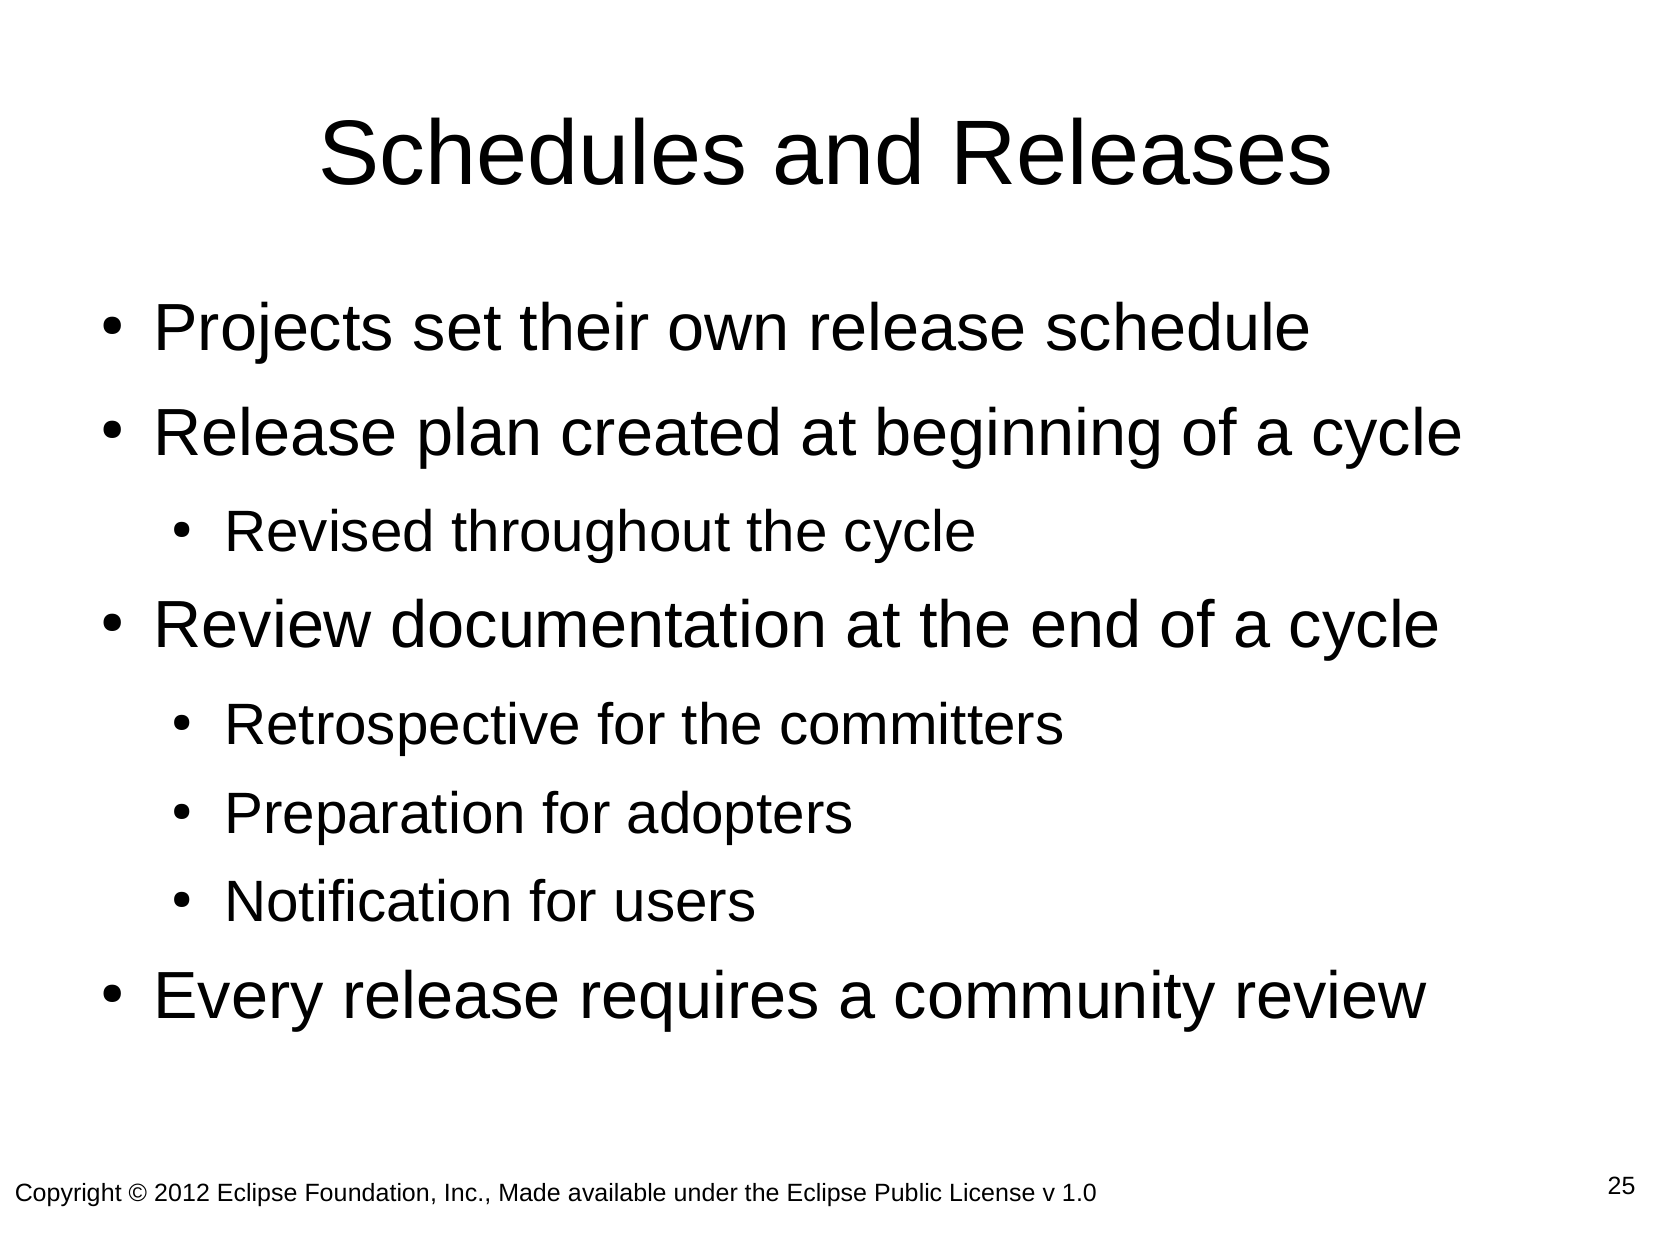

# Schedules and Releases
Projects set their own release schedule
Release plan created at beginning of a cycle
Revised throughout the cycle
Review documentation at the end of a cycle
Retrospective for the committers
Preparation for adopters
Notification for users
Every release requires a community review
25